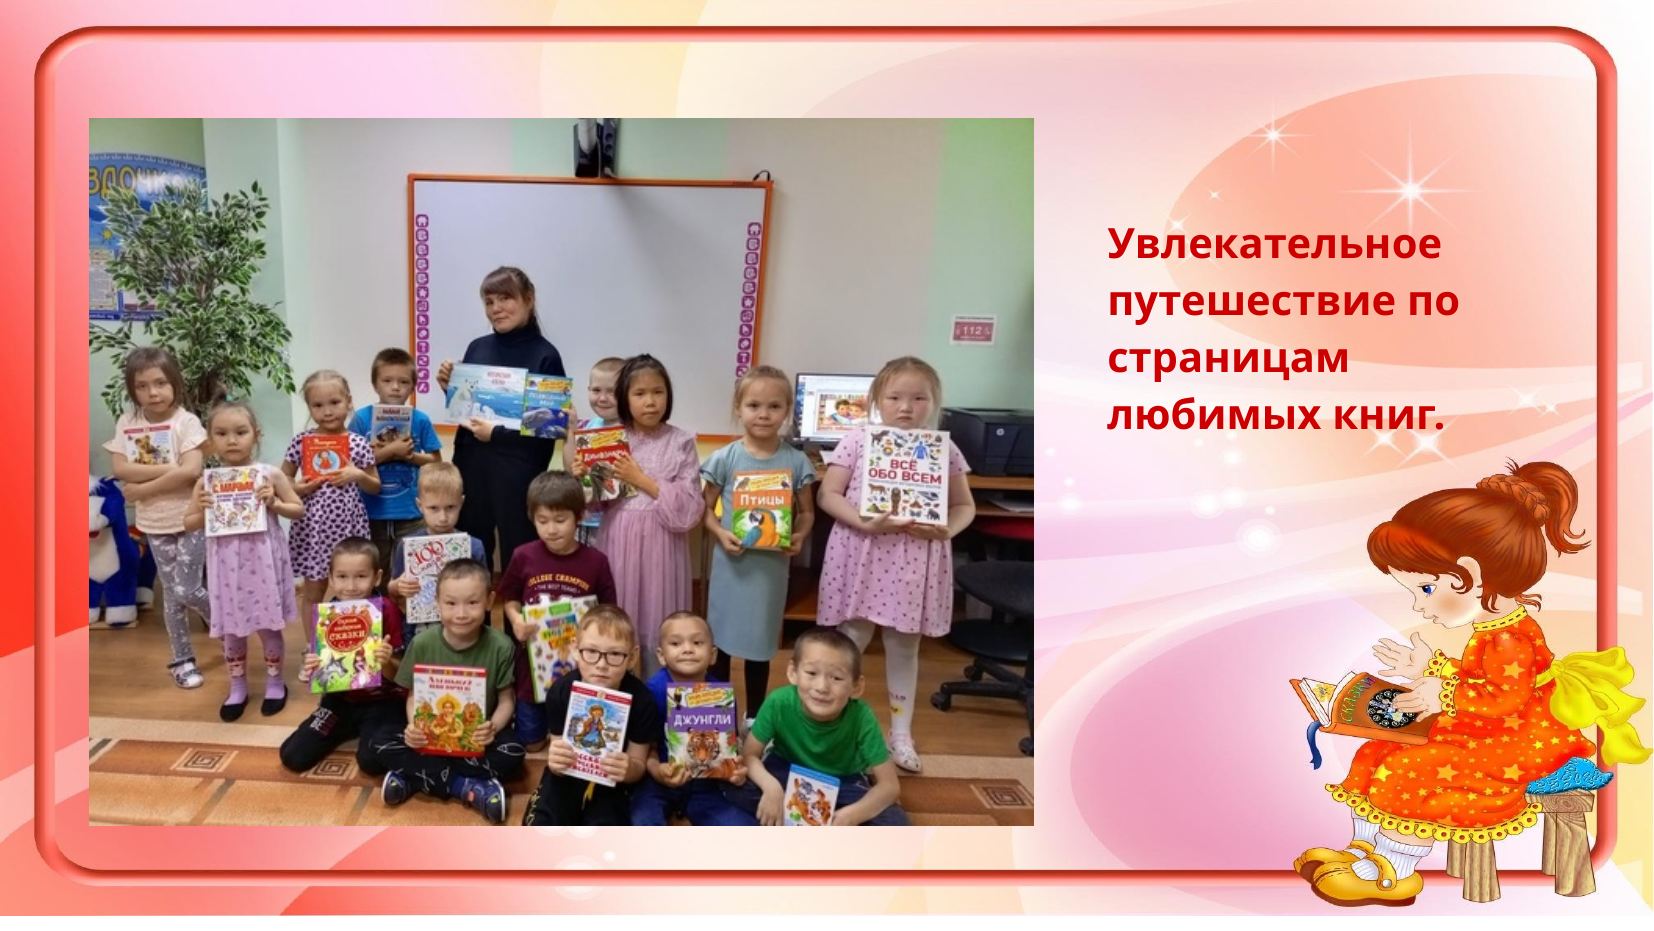

#
Увлекательное путешествие по страницам любимых книг.